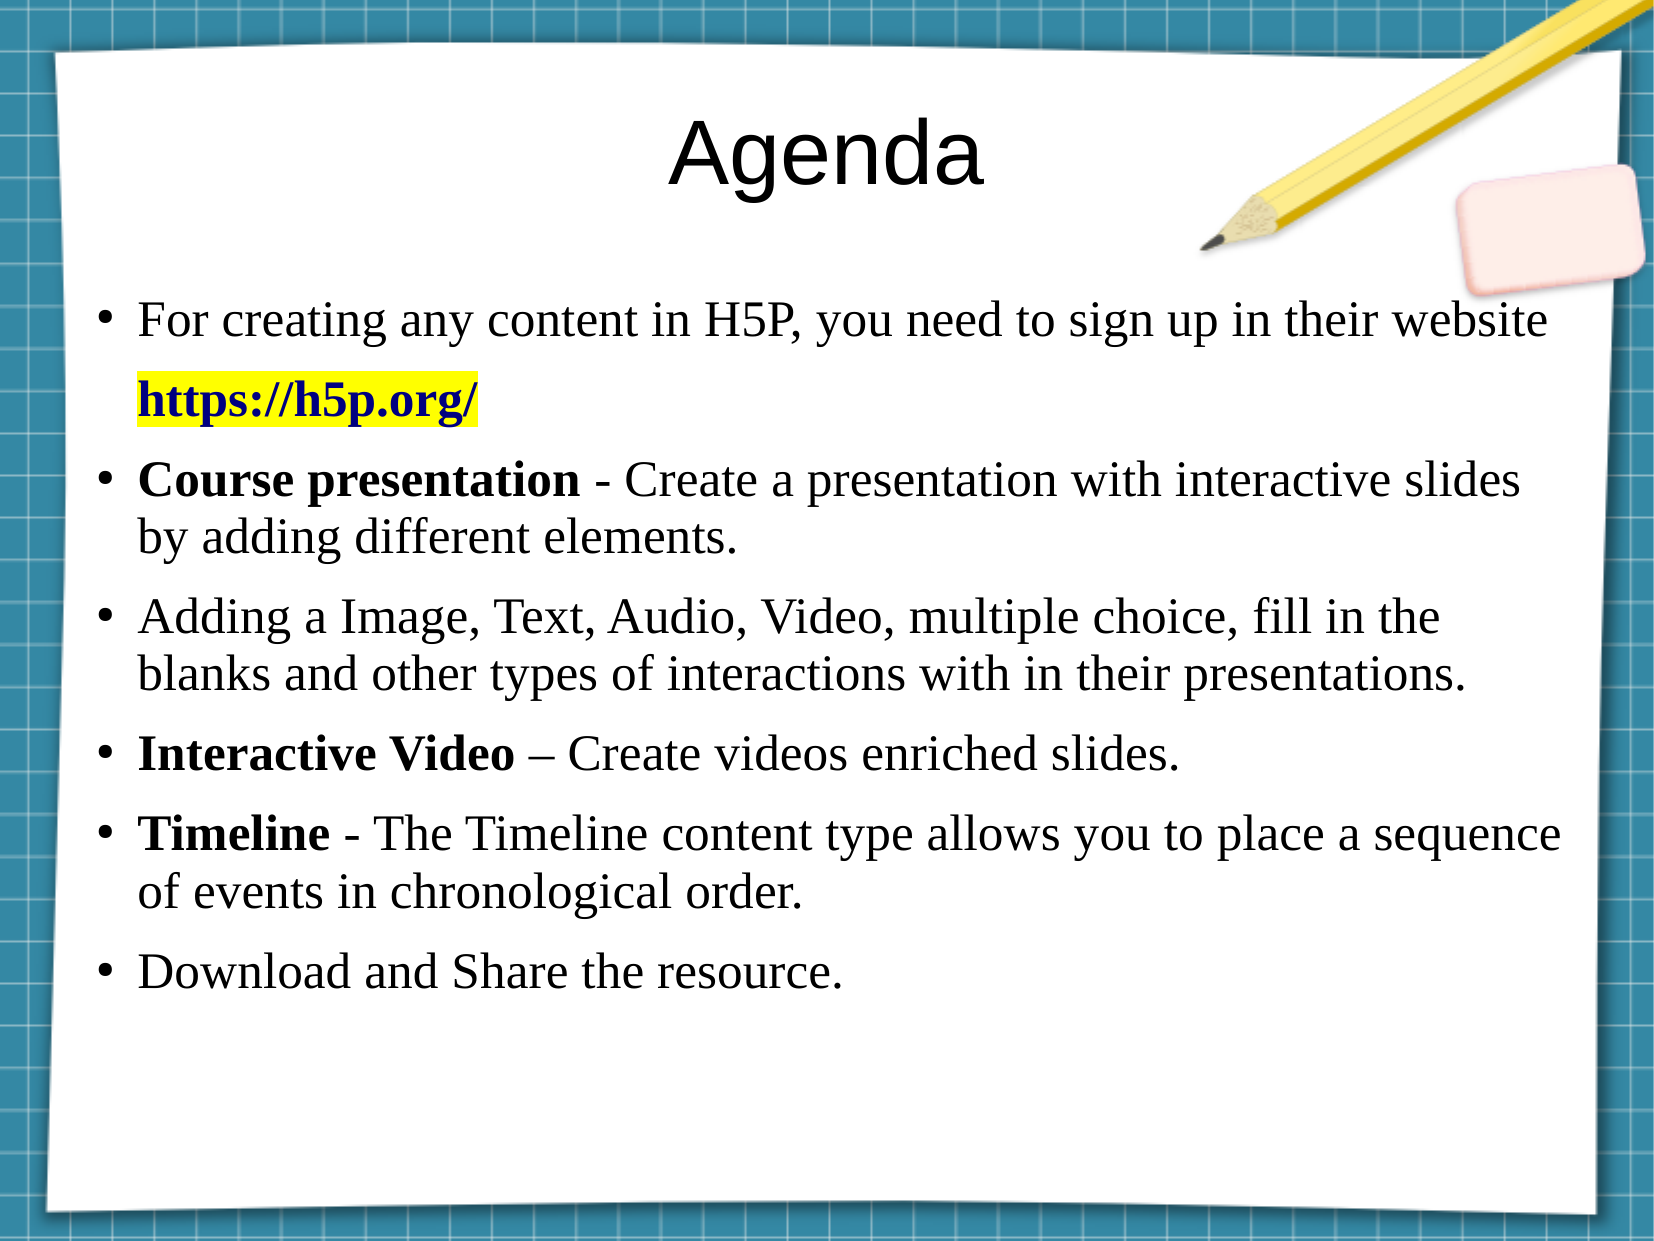

# Agenda
For creating any content in H5P, you need to sign up in their website
https://h5p.org/
Course presentation - Create a presentation with interactive slides by adding different elements.
Adding a Image, Text, Audio, Video, multiple choice, fill in the blanks and other types of interactions with in their presentations.
Interactive Video – Create videos enriched slides.
Timeline - The Timeline content type allows you to place a sequence of events in chronological order.
Download and Share the resource.